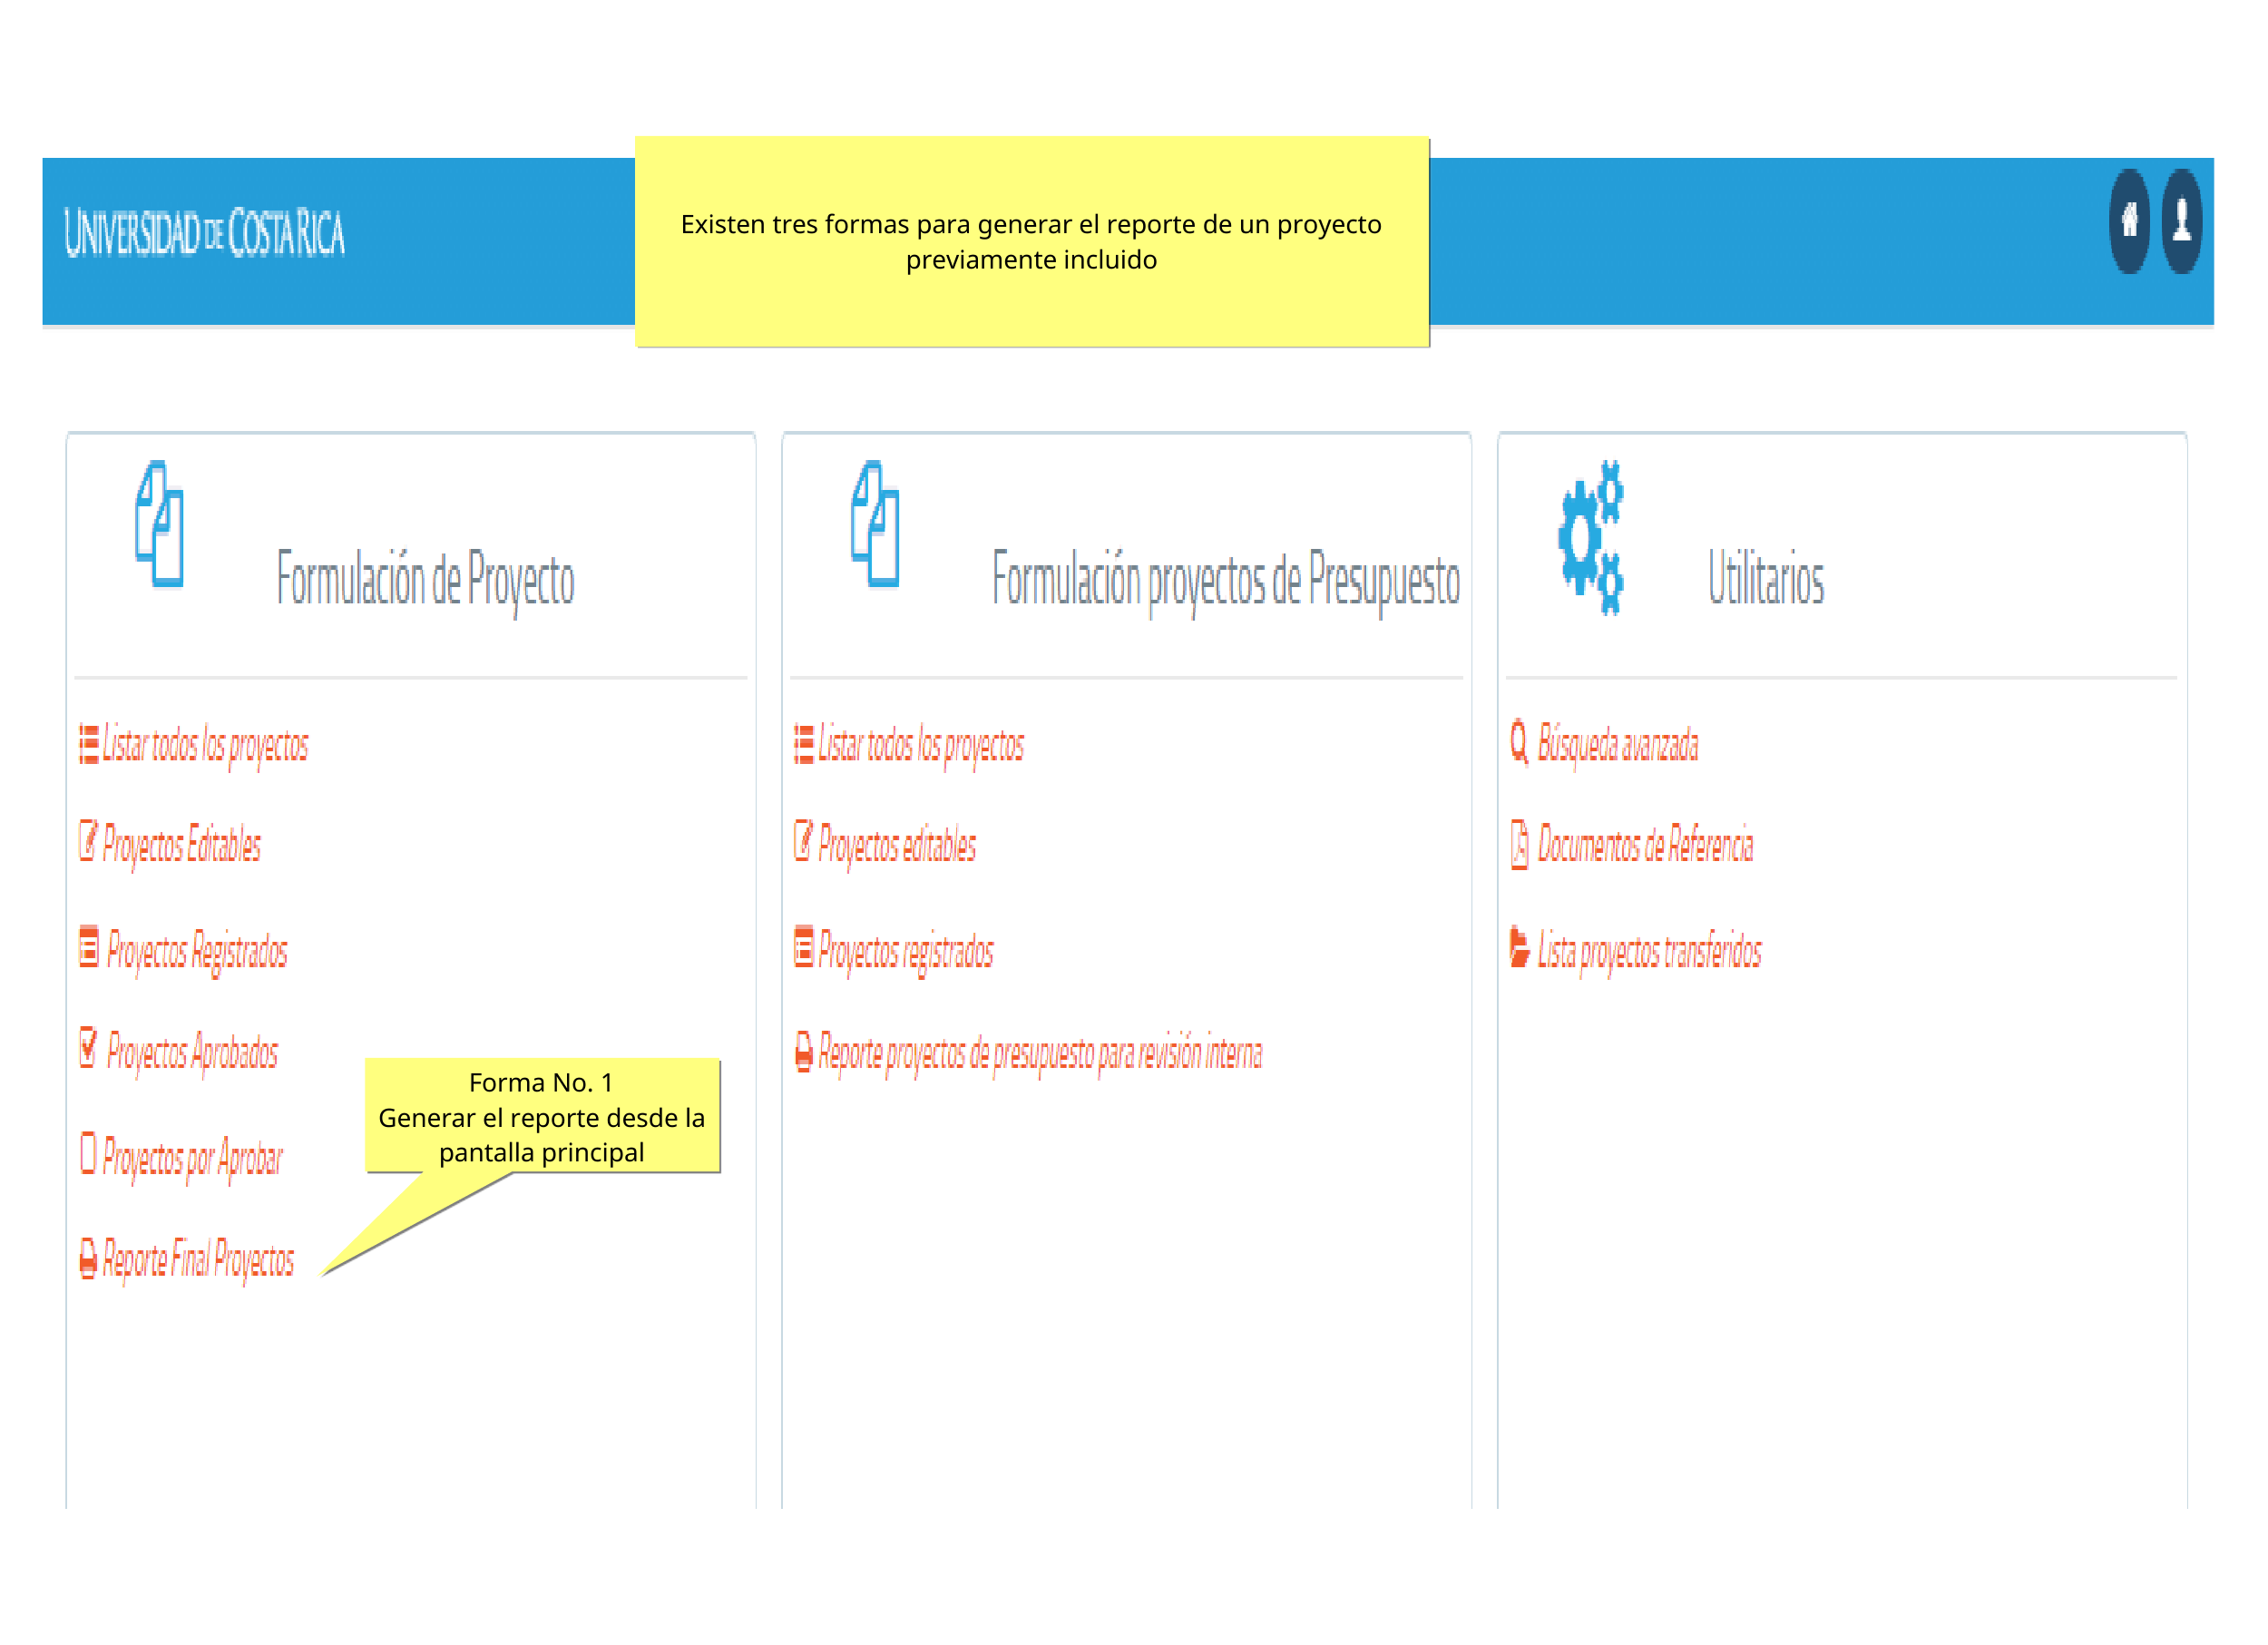

Existen tres formas para generar el reporte de un proyecto previamente incluido
Forma No. 1
Generar el reporte desde la pantalla principal